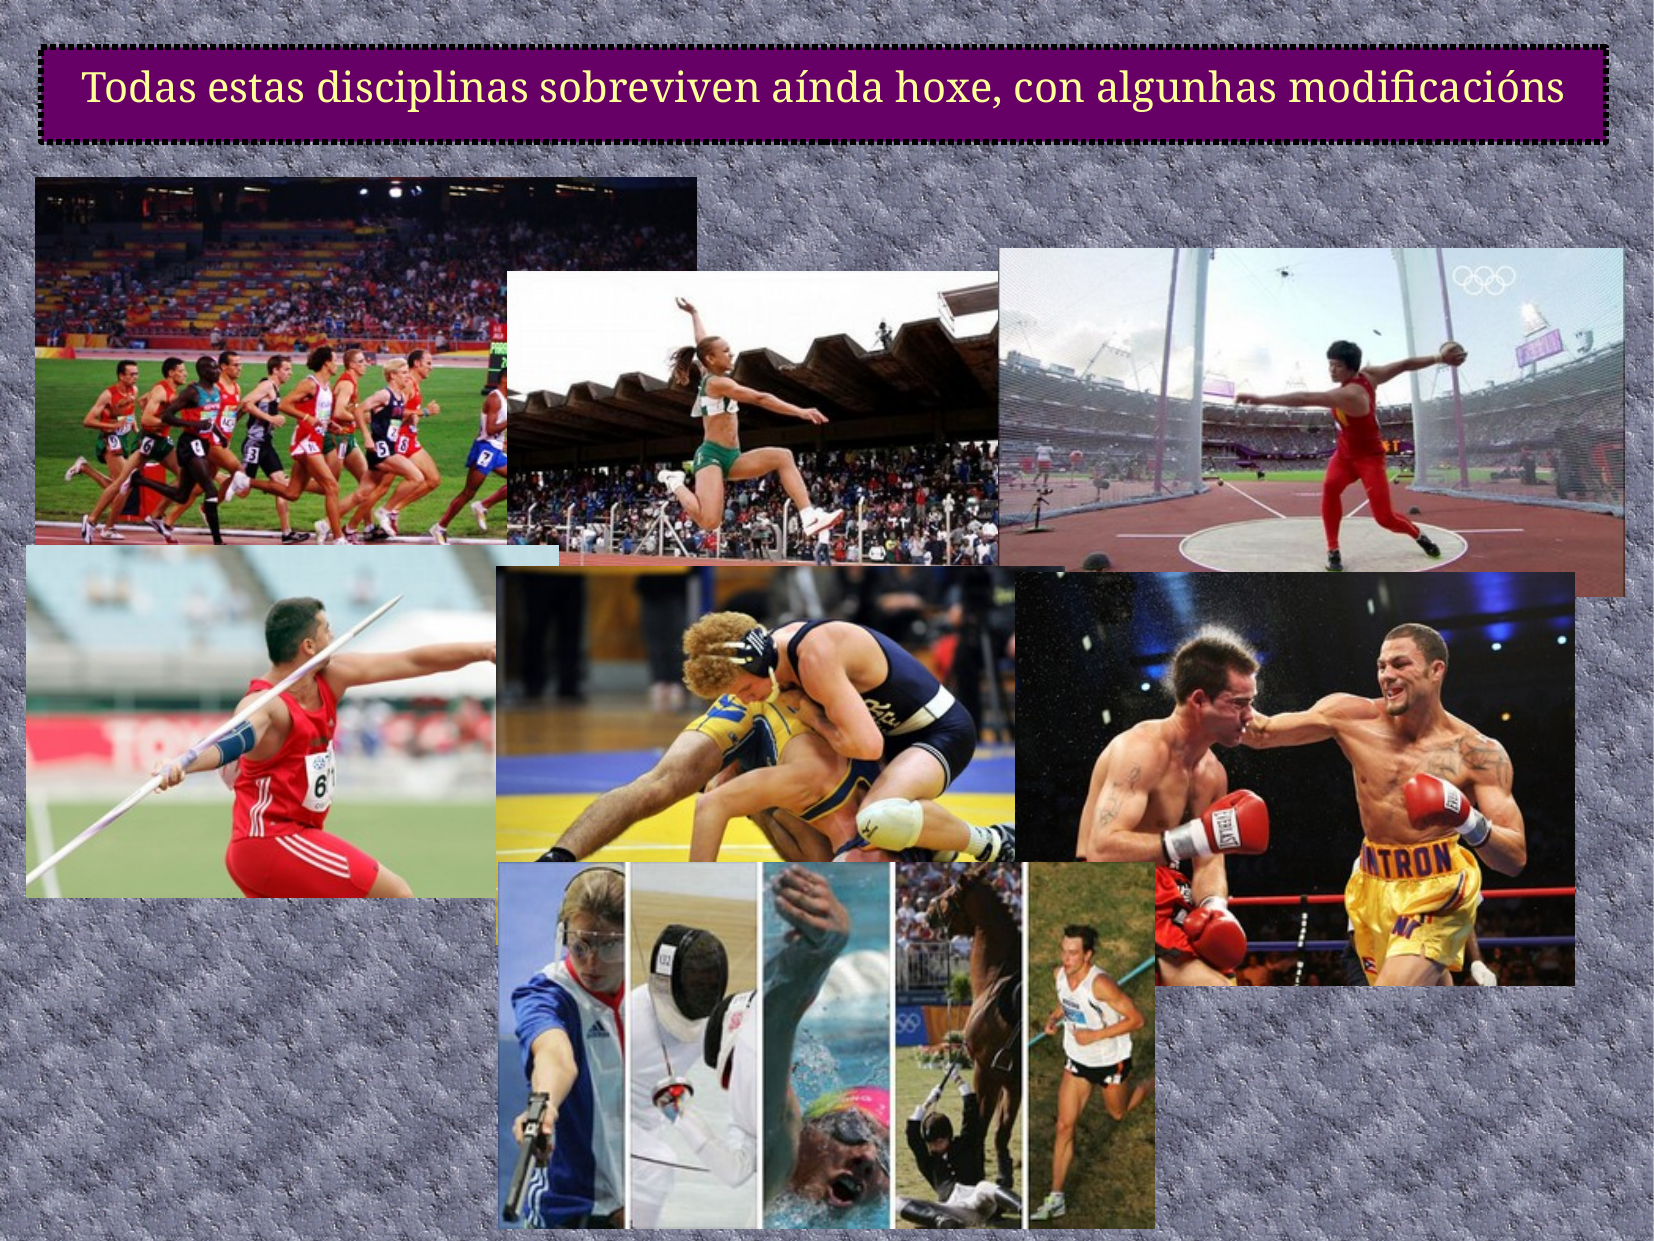

Todas estas disciplinas sobreviven aínda hoxe, con algunhas modificacións